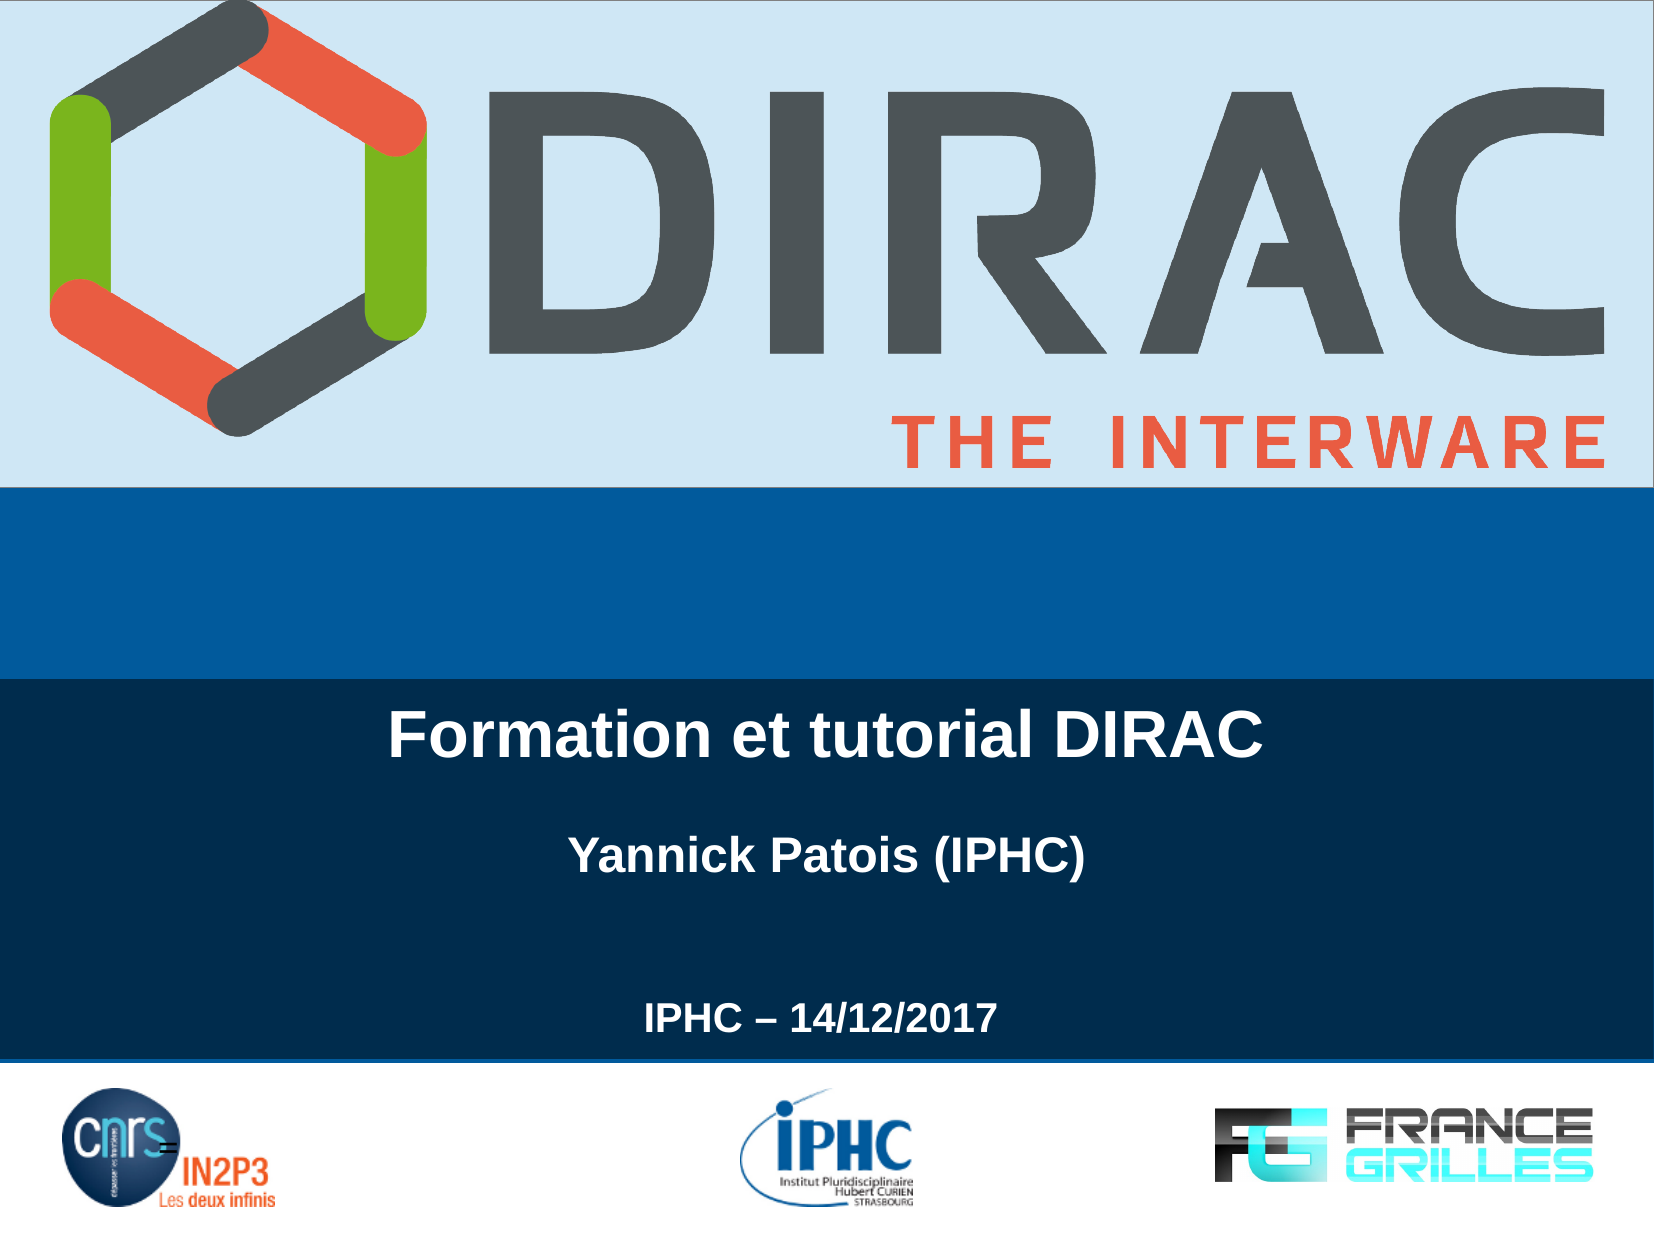

Formation et tutorial DIRAC
Yannick Patois (IPHC)
IPHC – 14/12/2017